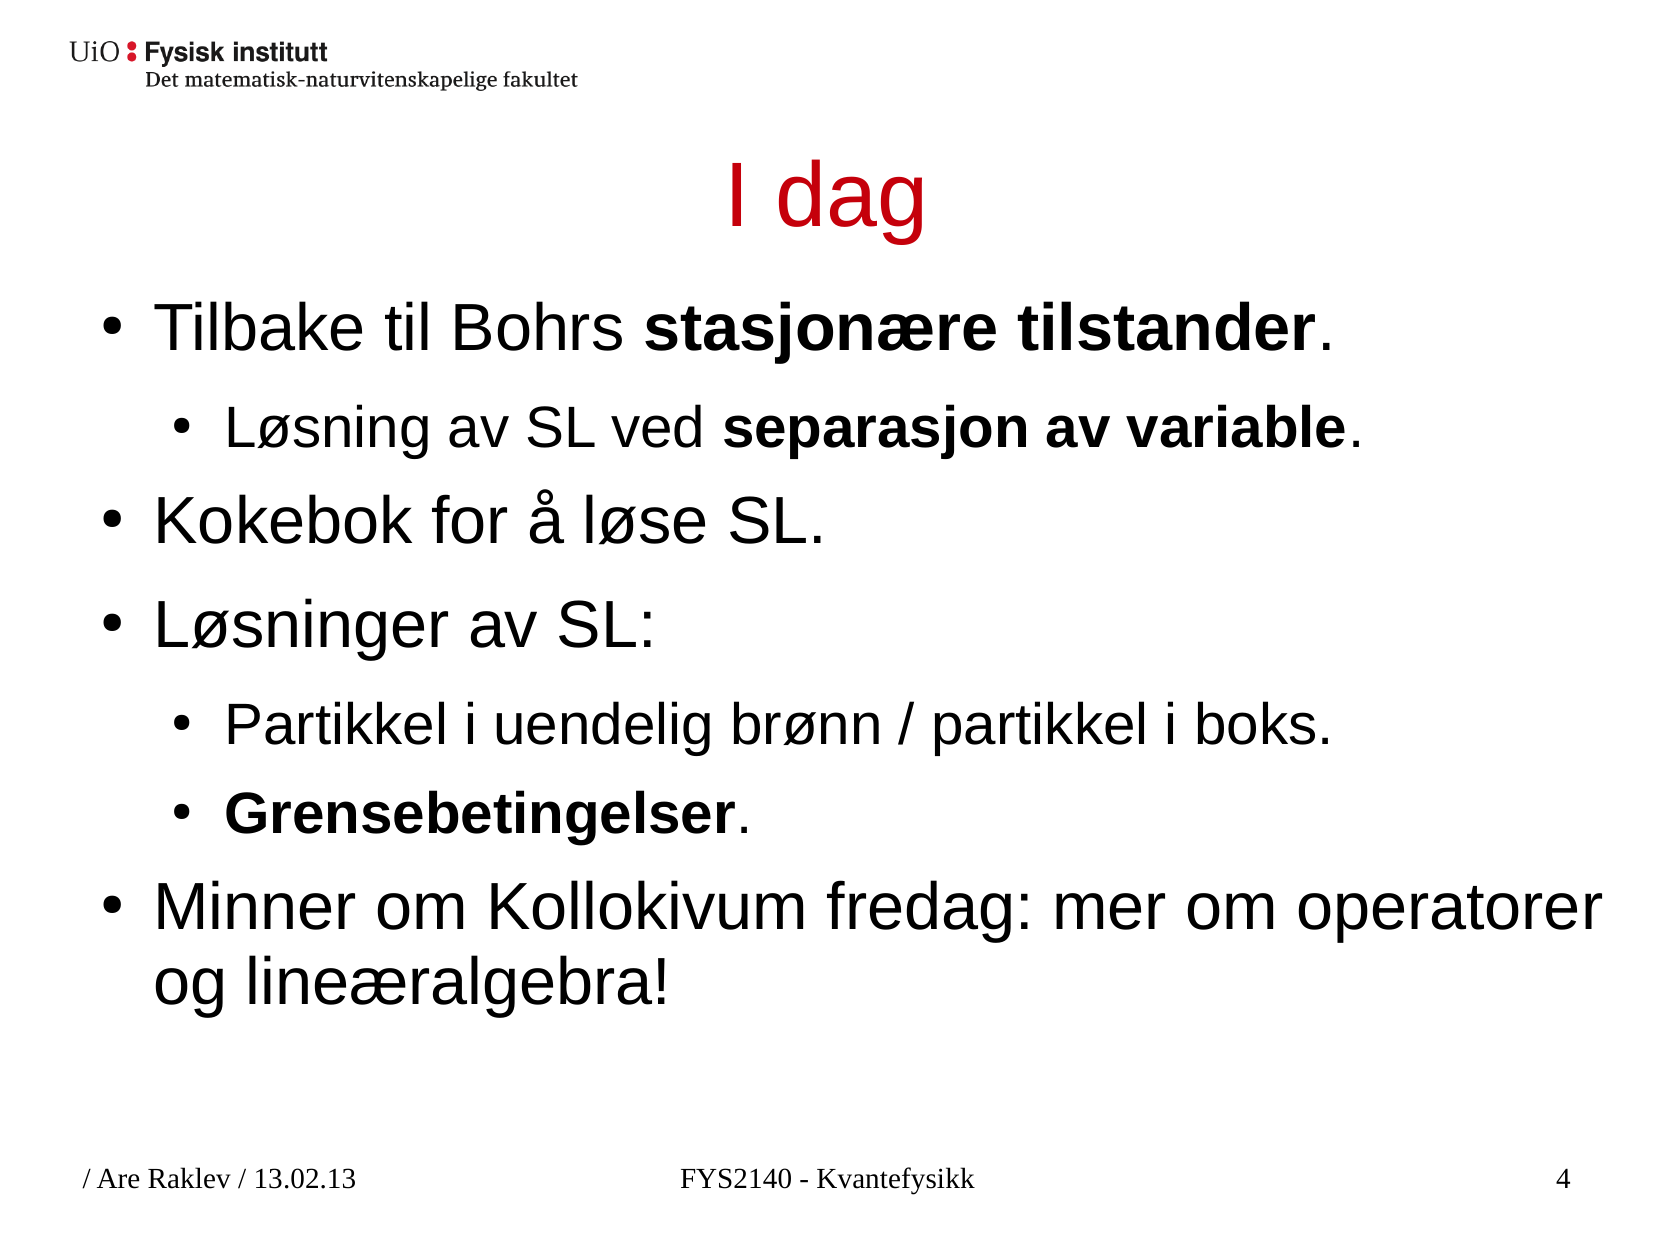

# I dag
Tilbake til Bohrs stasjonære tilstander.
Løsning av SL ved separasjon av variable.
Kokebok for å løse SL.
Løsninger av SL:
Partikkel i uendelig brønn / partikkel i boks.
Grensebetingelser.
Minner om Kollokivum fredag: mer om operatorer og lineæralgebra!
/ Are Raklev / 13.02.13
FYS2140 - Kvantefysikk
4